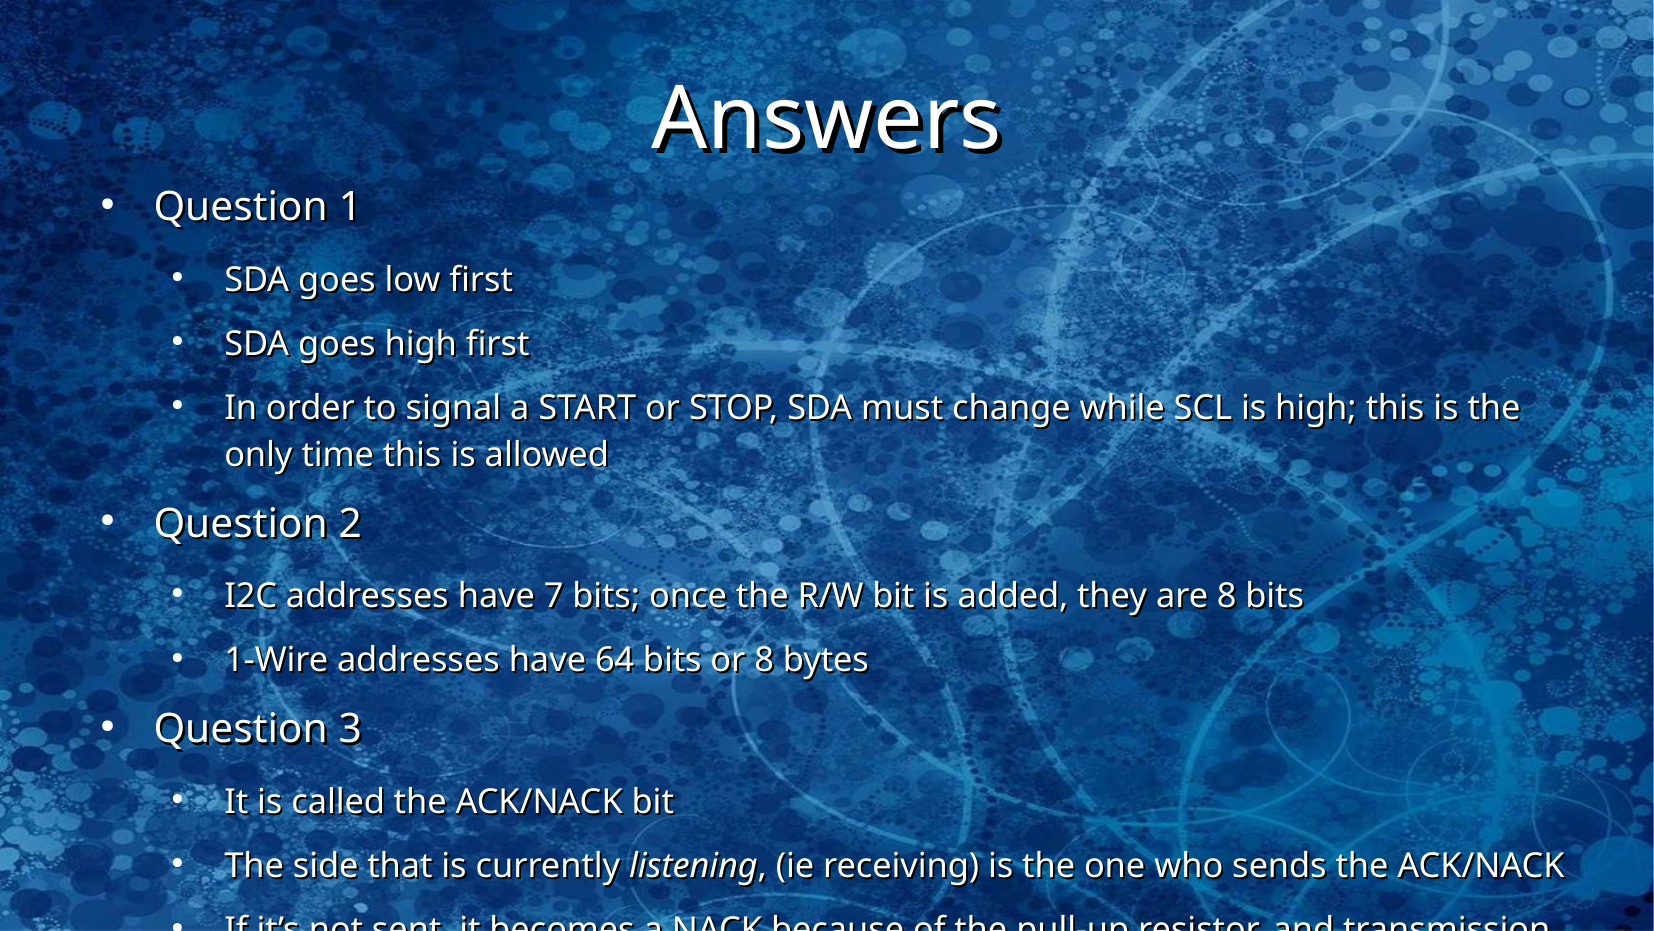

# Answers
Question 1
SDA goes low first
SDA goes high first
In order to signal a START or STOP, SDA must change while SCL is high; this is the only time this is allowed
Question 2
I2C addresses have 7 bits; once the R/W bit is added, they are 8 bits
1-Wire addresses have 64 bits or 8 bytes
Question 3
It is called the ACK/NACK bit
The side that is currently listening, (ie receiving) is the one who sends the ACK/NACK
If it’s not sent, it becomes a NACK because of the pull-up resistor, and transmission will end